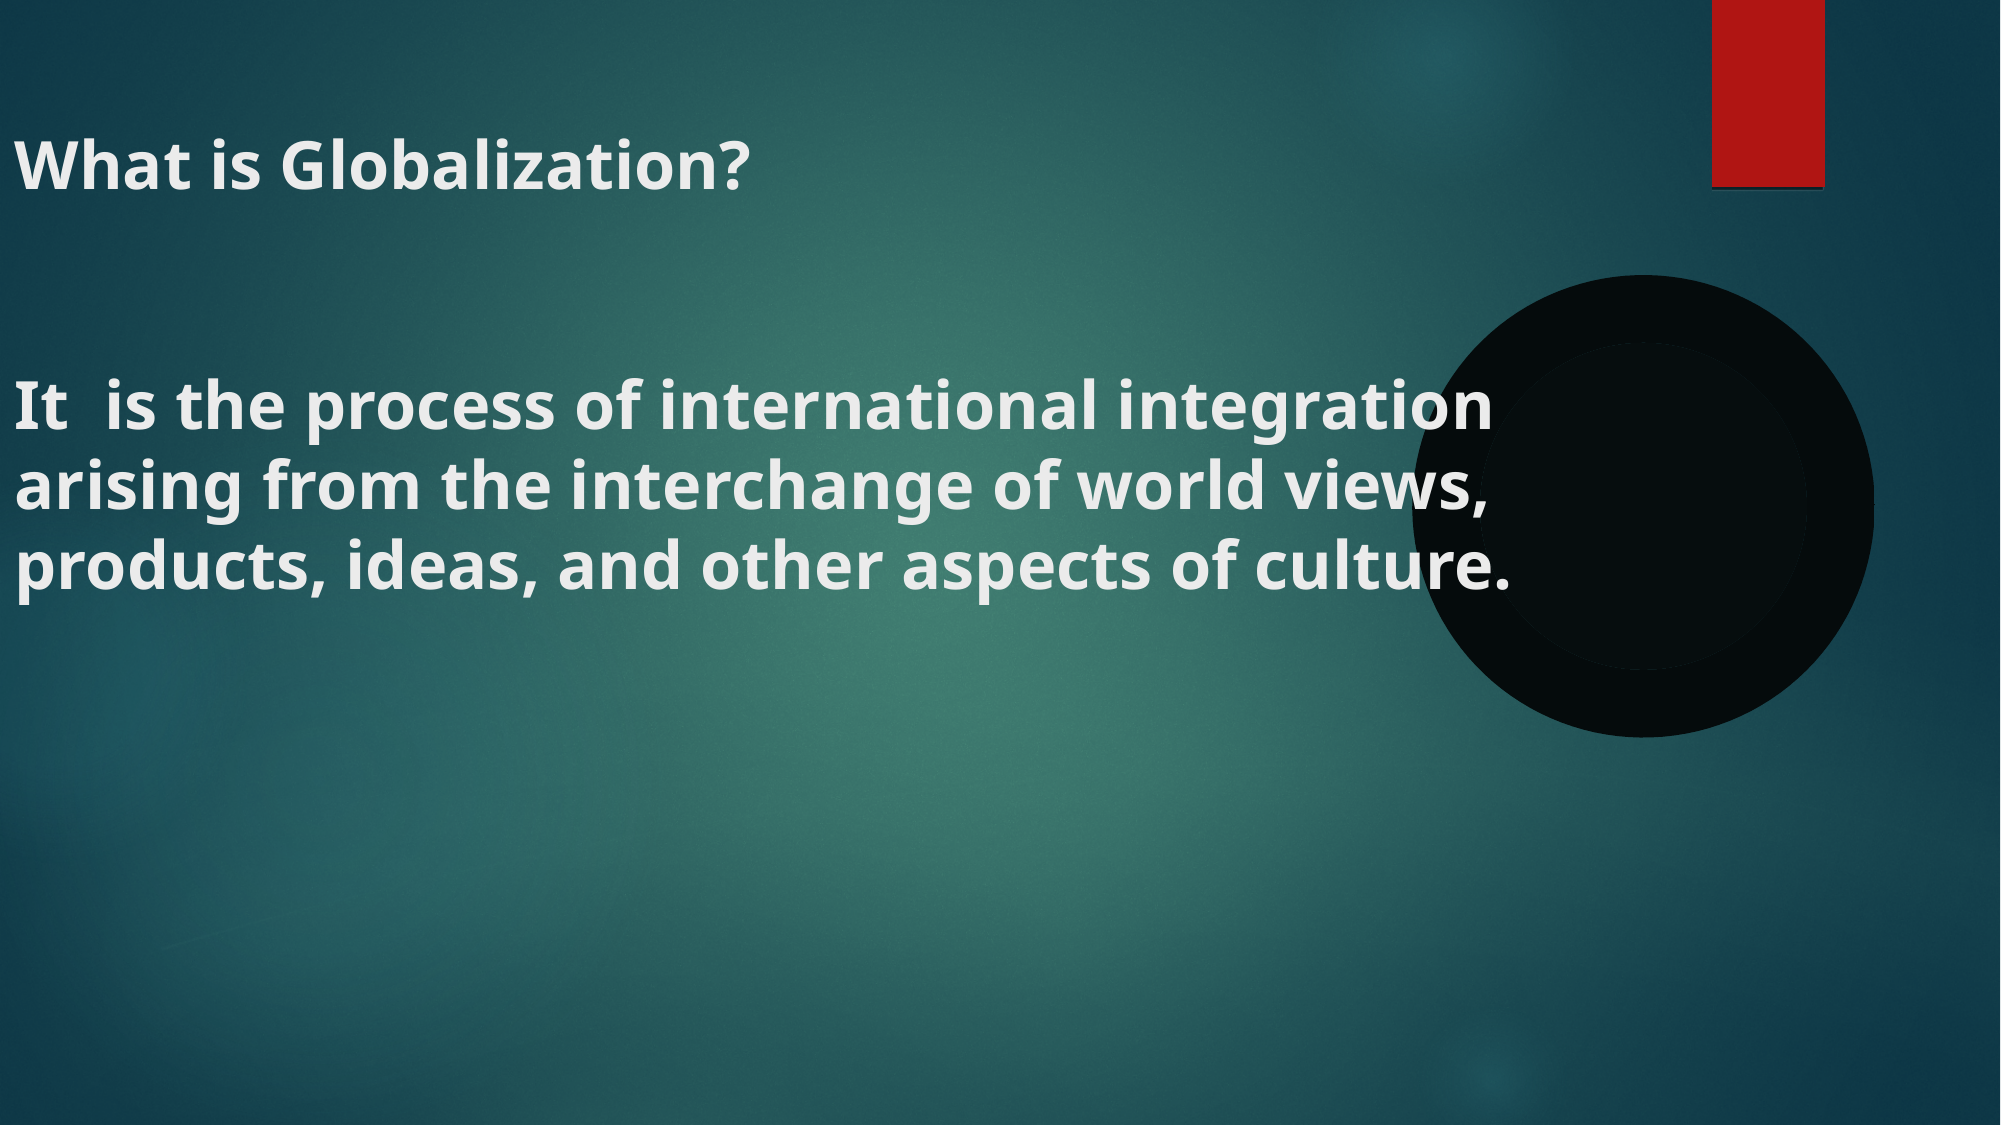

# What is Globalization? It is the process of international integration arising from the interchange of world views, products, ideas, and other aspects of culture.